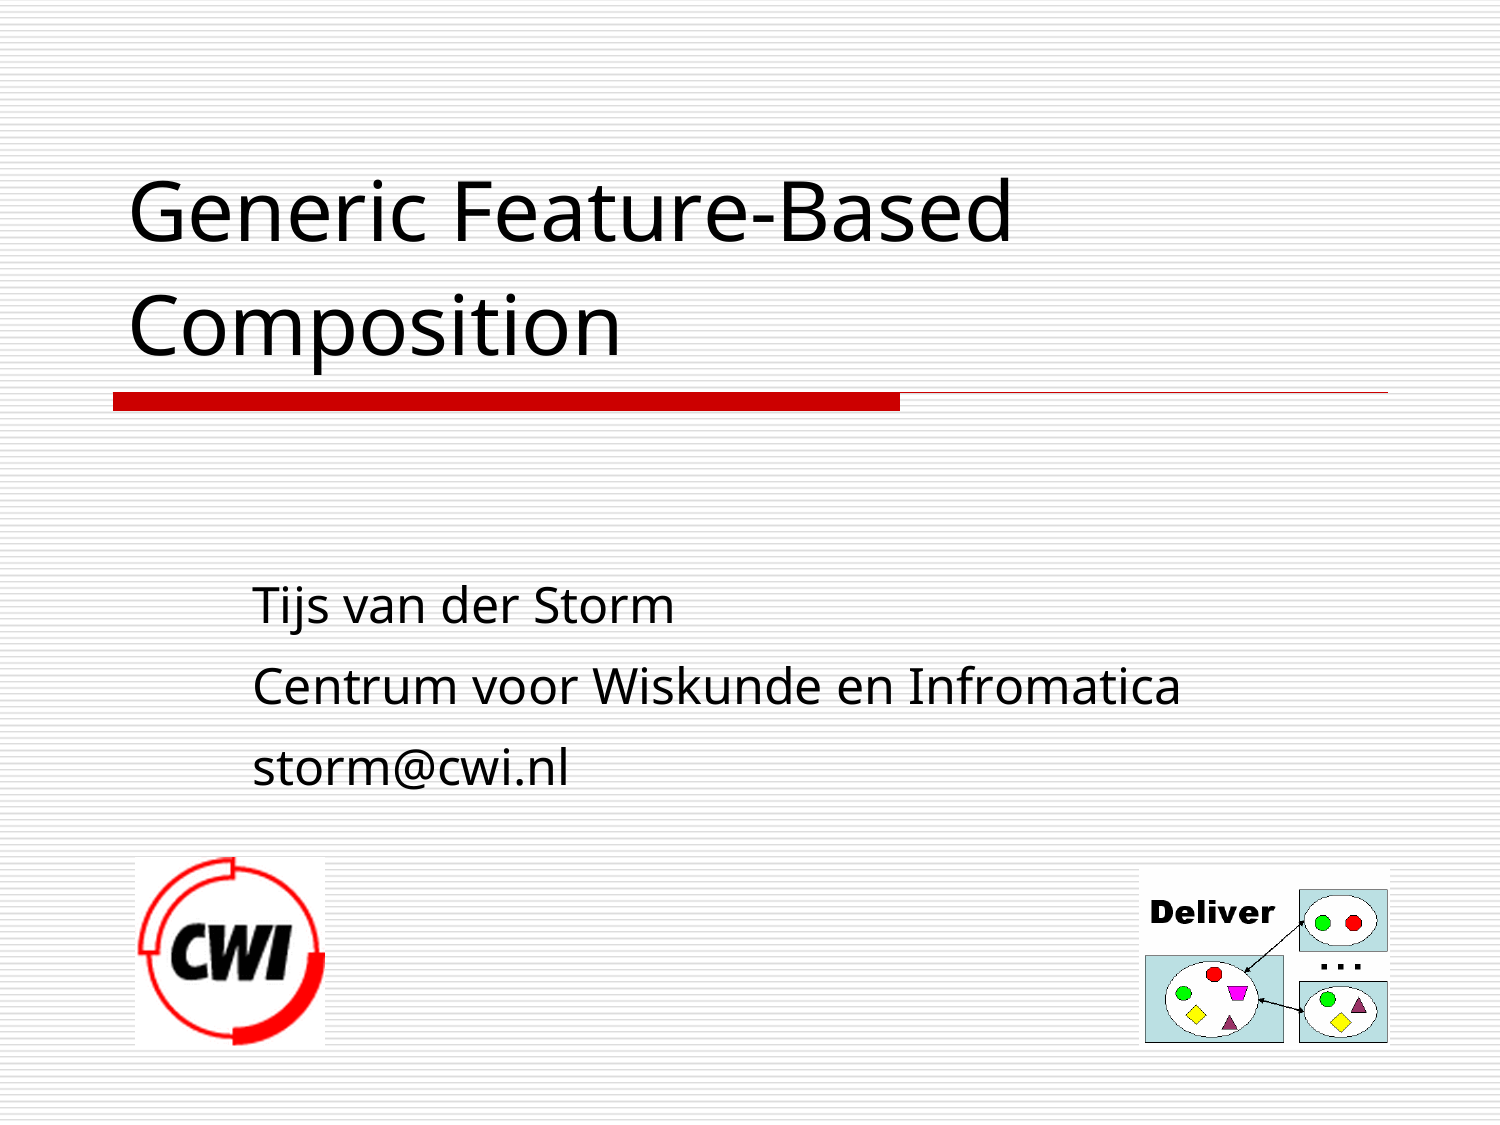

# Generic Feature-Based Composition
Tijs van der Storm
Centrum voor Wiskunde en Infromatica
storm@cwi.nl